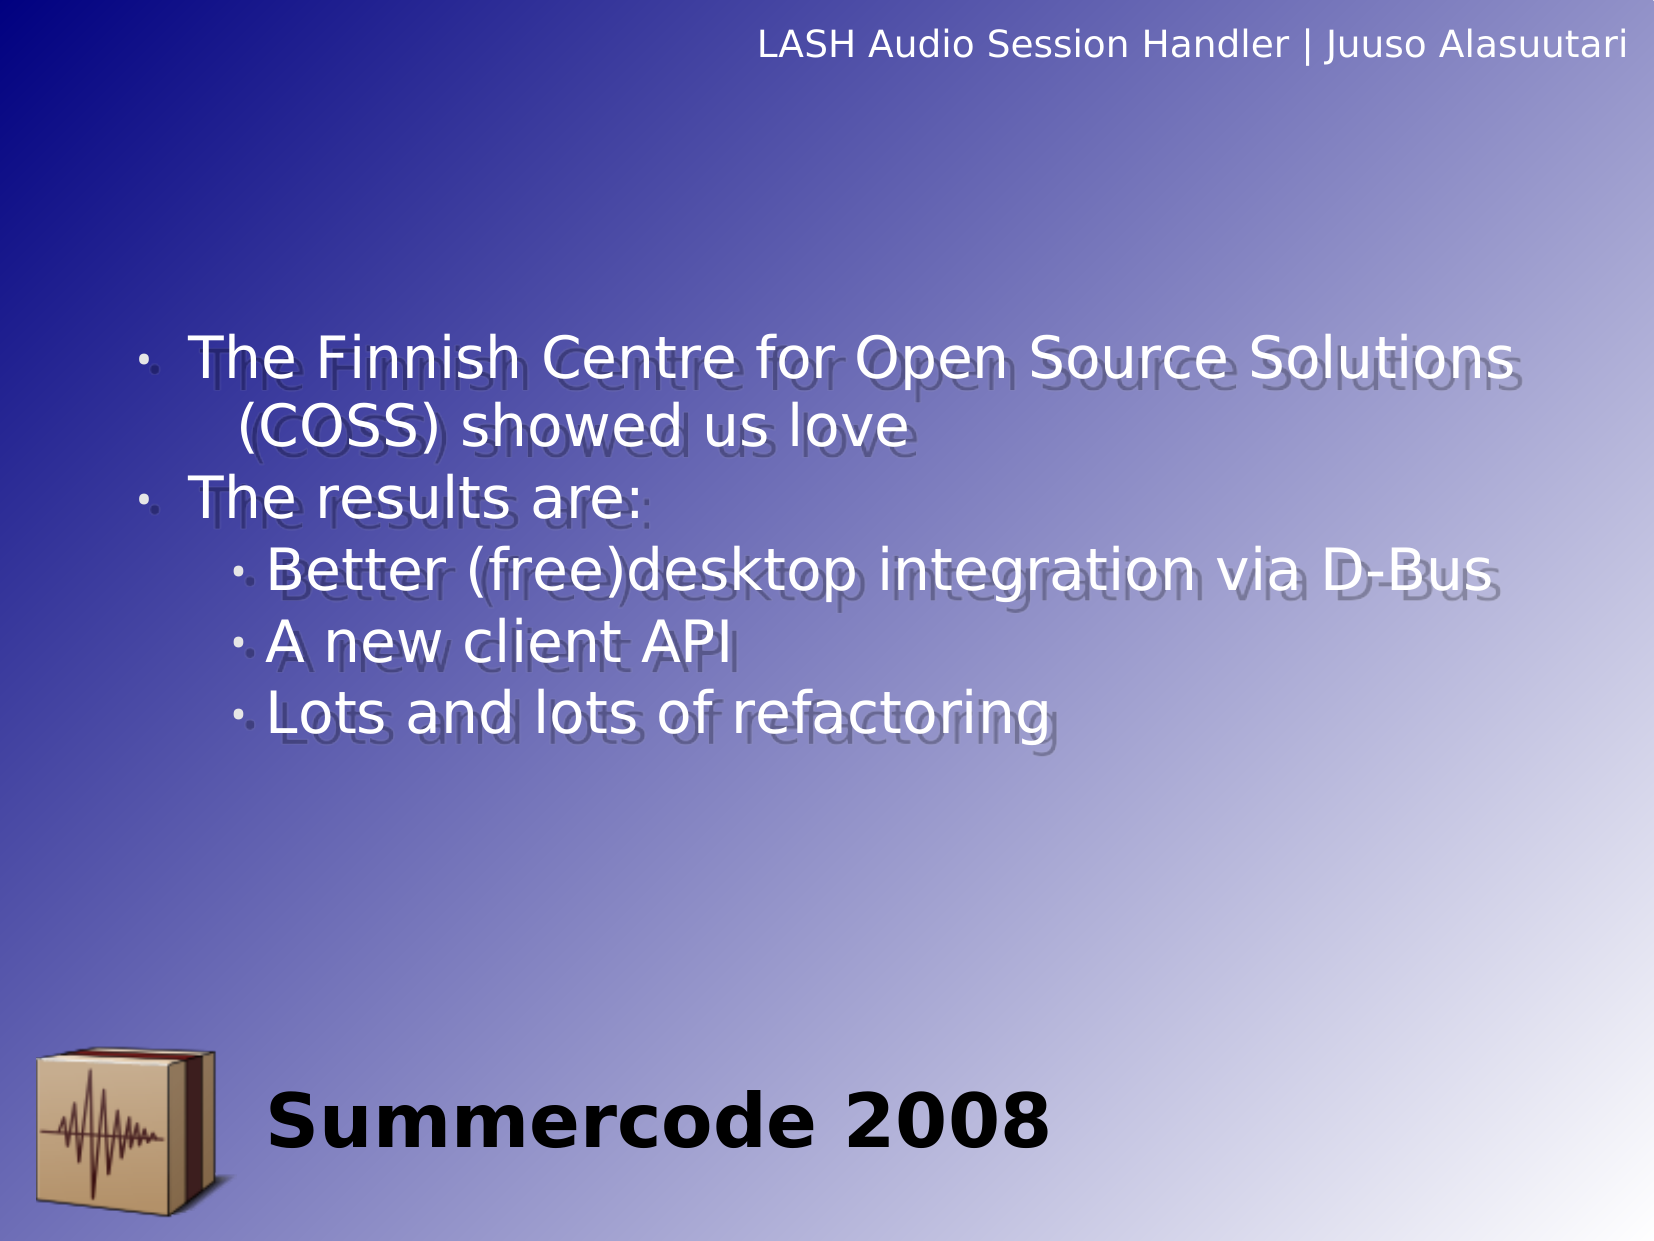

The Finnish Centre for Open Source Solutions (COSS) showed us love
The results are:
Better (free)desktop integration via D-Bus
A new client API
Lots and lots of refactoring
# Summercode 2008